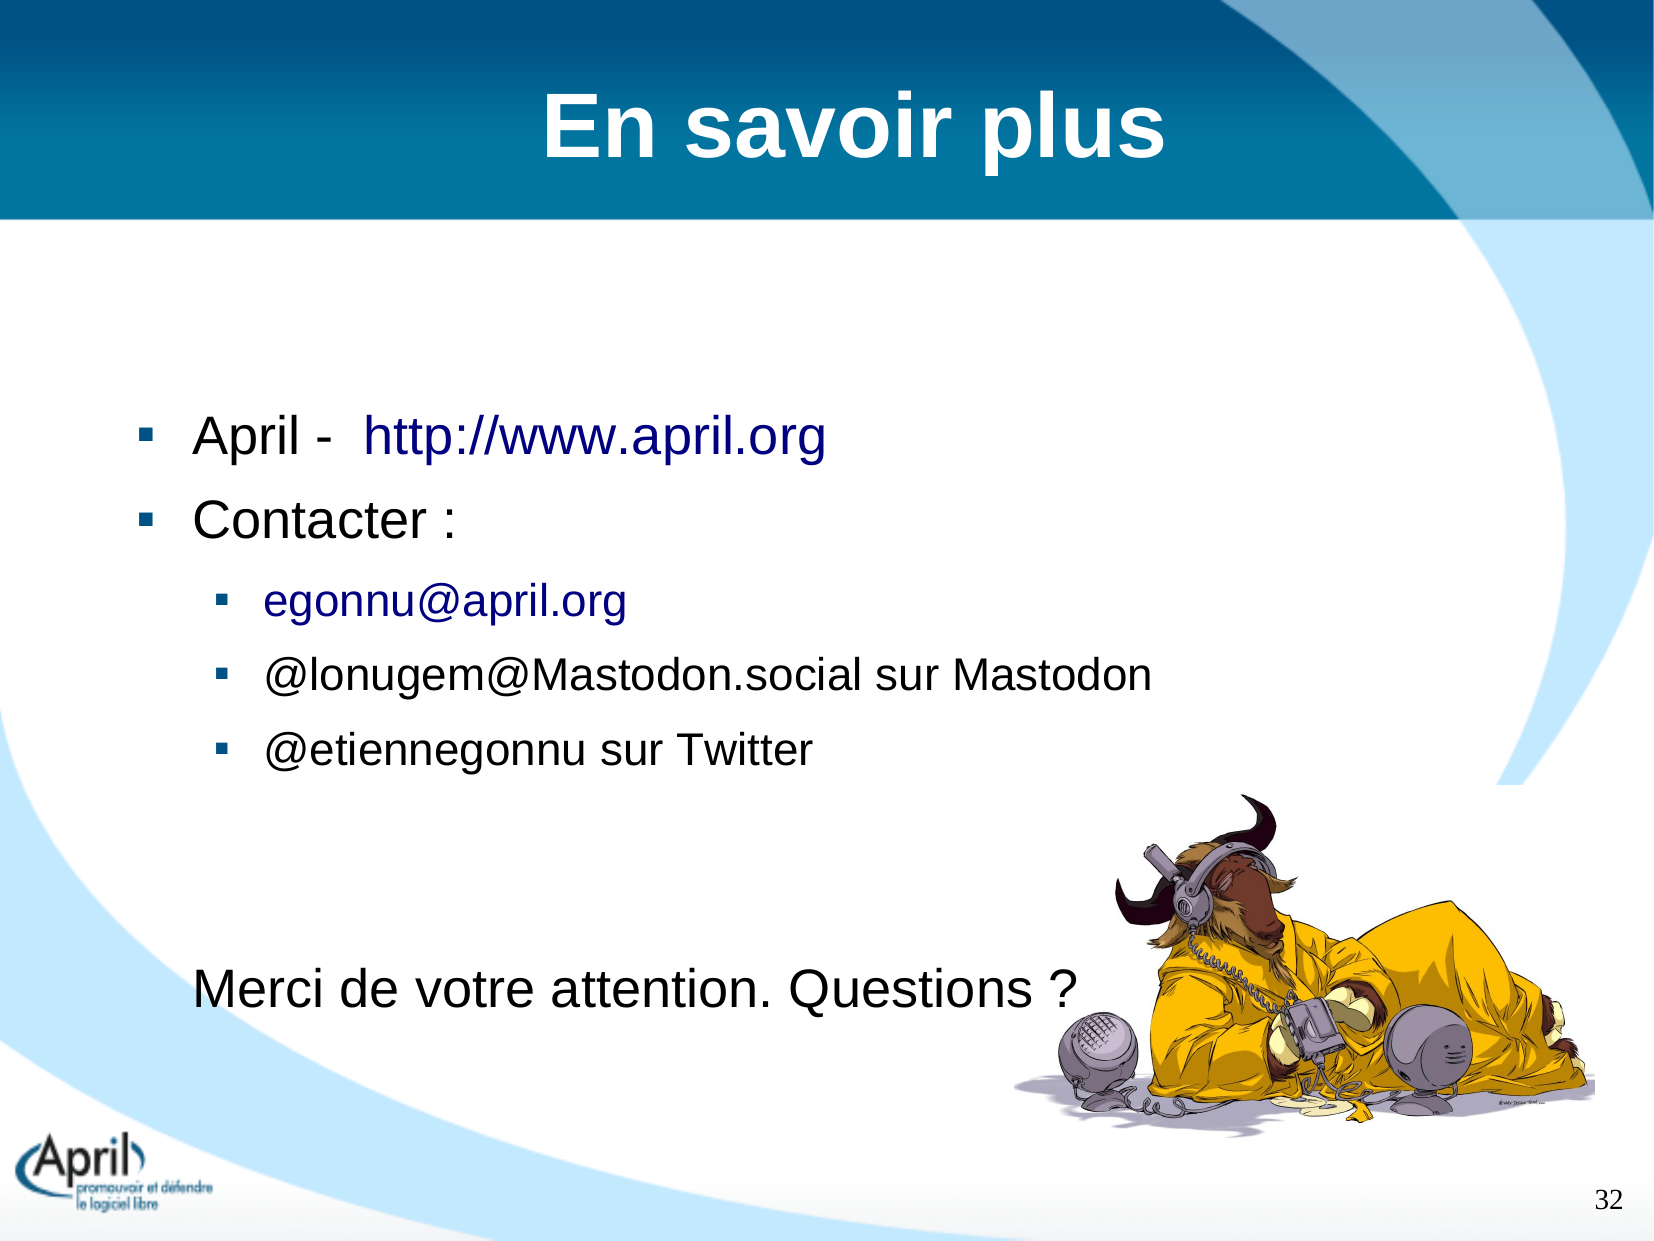

# En savoir plus
April - http://www.april.org
Contacter :
egonnu@april.org
@lonugem@Mastodon.social sur Mastodon
@etiennegonnu sur Twitter
Merci de votre attention. Questions ?
32